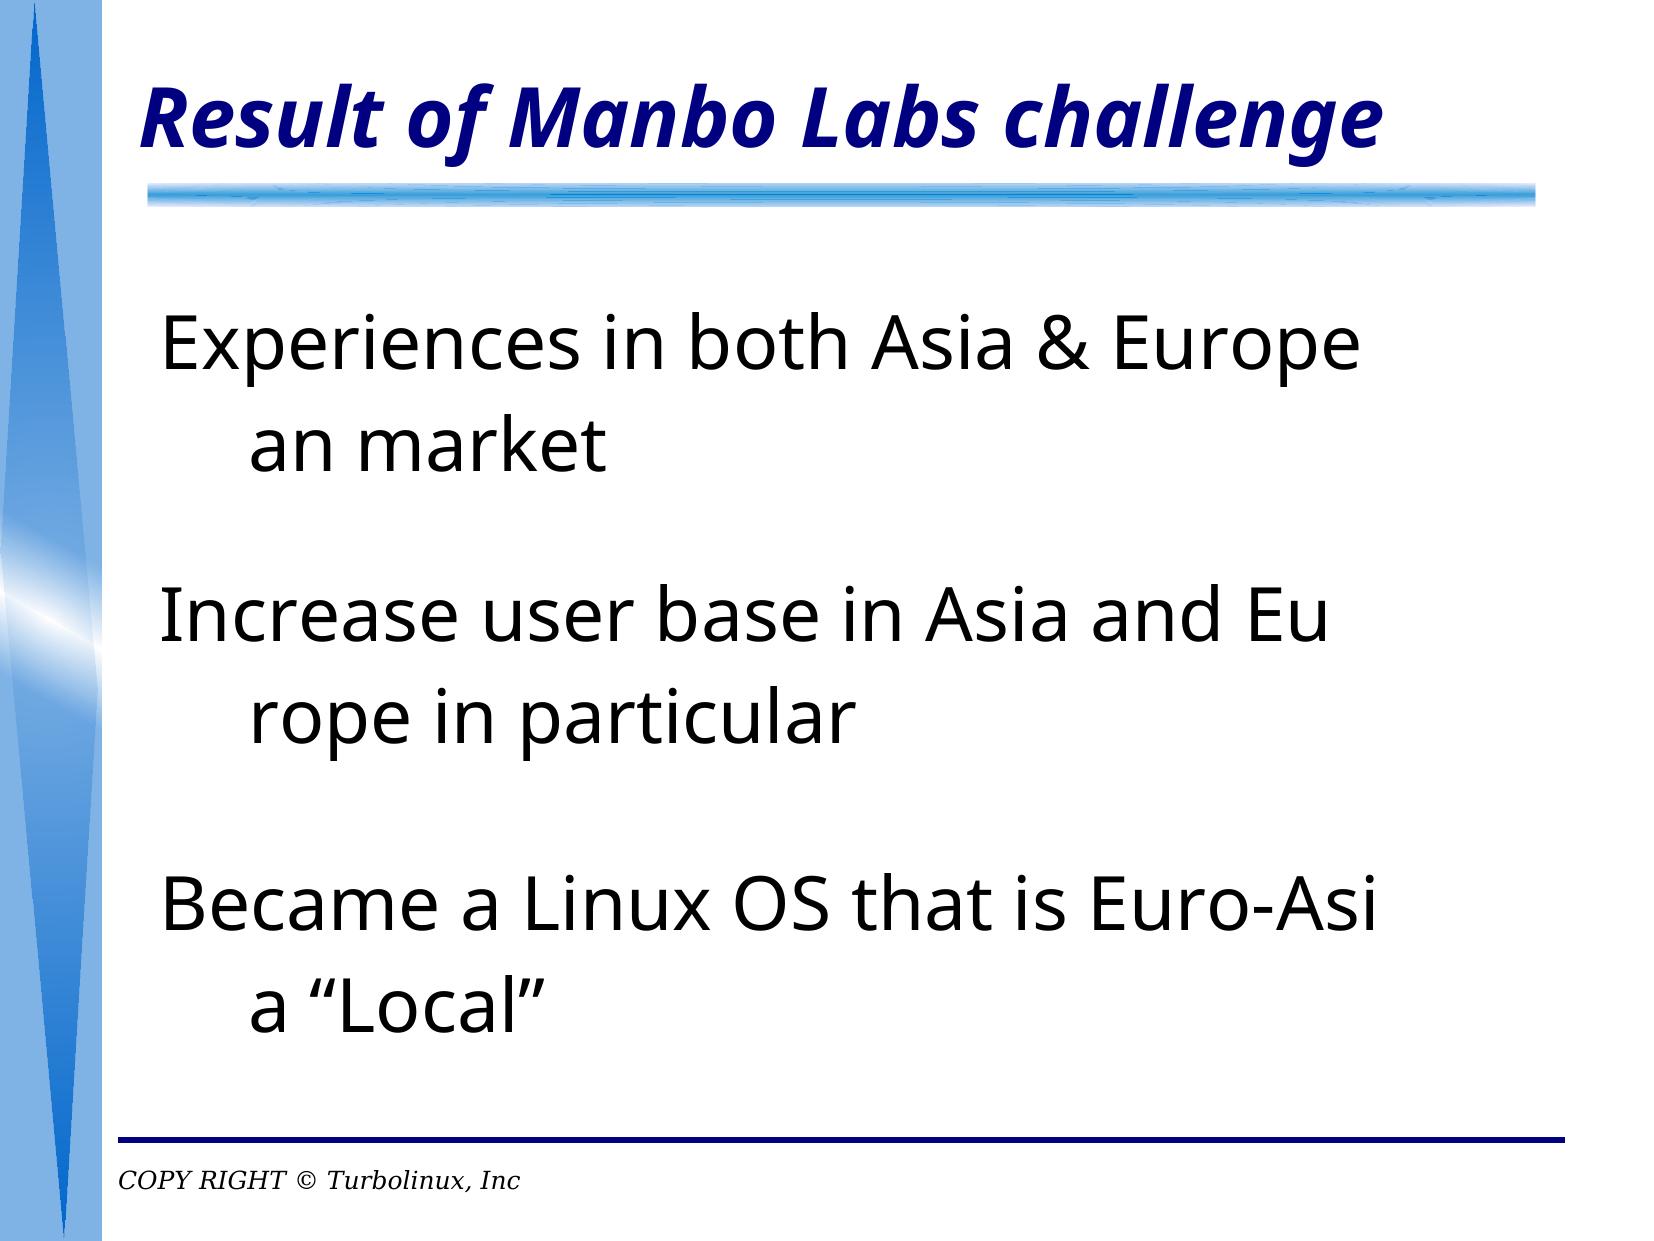

# Result of Manbo Labs challenge
Experiences in both Asia & European market
Increase user base in Asia and Europe in particular
Became a Linux OS that is Euro-Asia “Local”